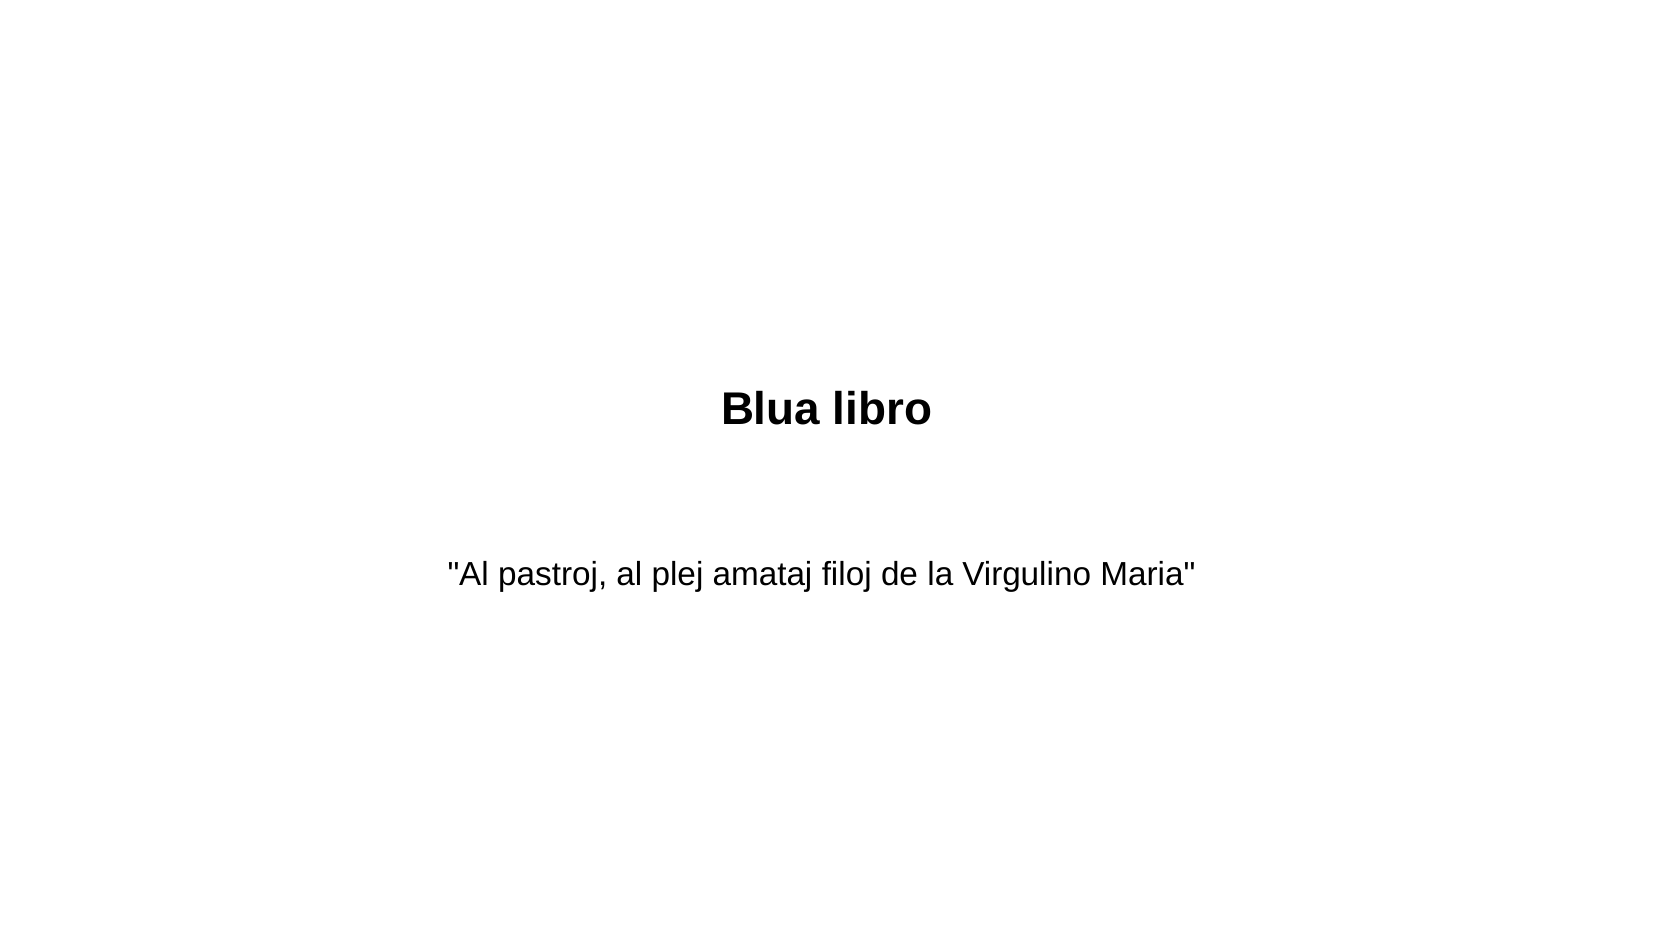

# Blua libro
"Al pastroj, al plej amataj filoj de la Virgulino Maria"